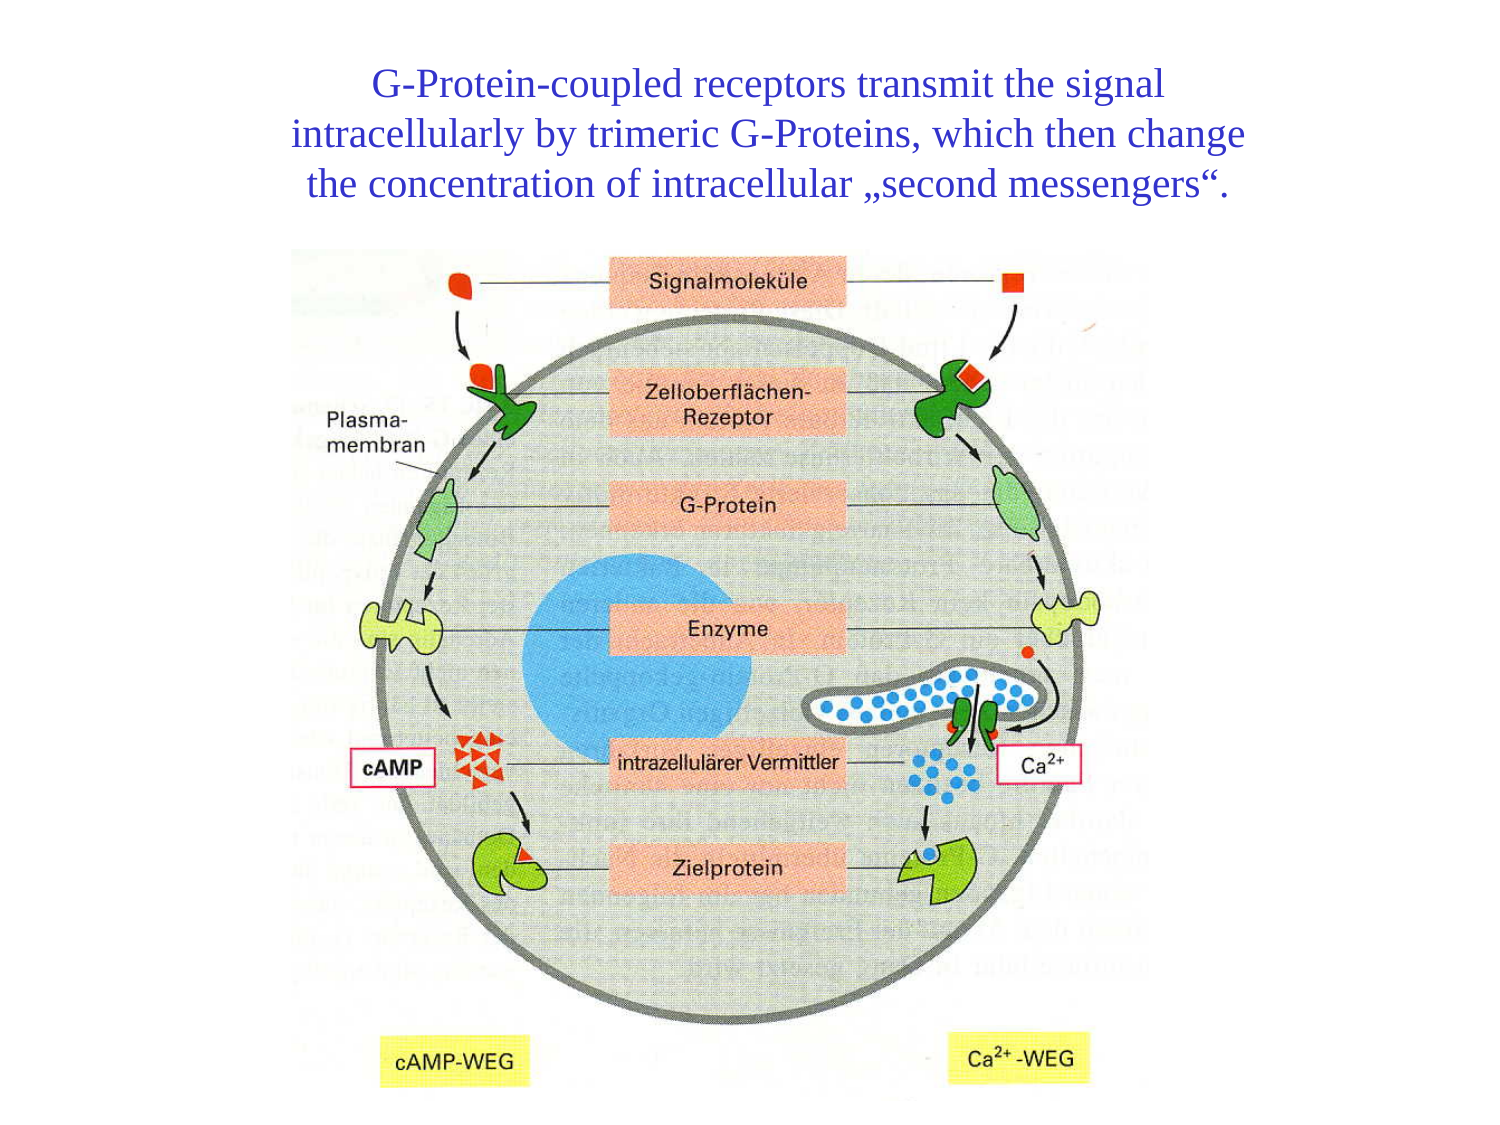

# G-Protein-coupled receptors transmit the signal intracellularly by trimeric G-Proteins, which then change the concentration of intracellular „second messengers“.